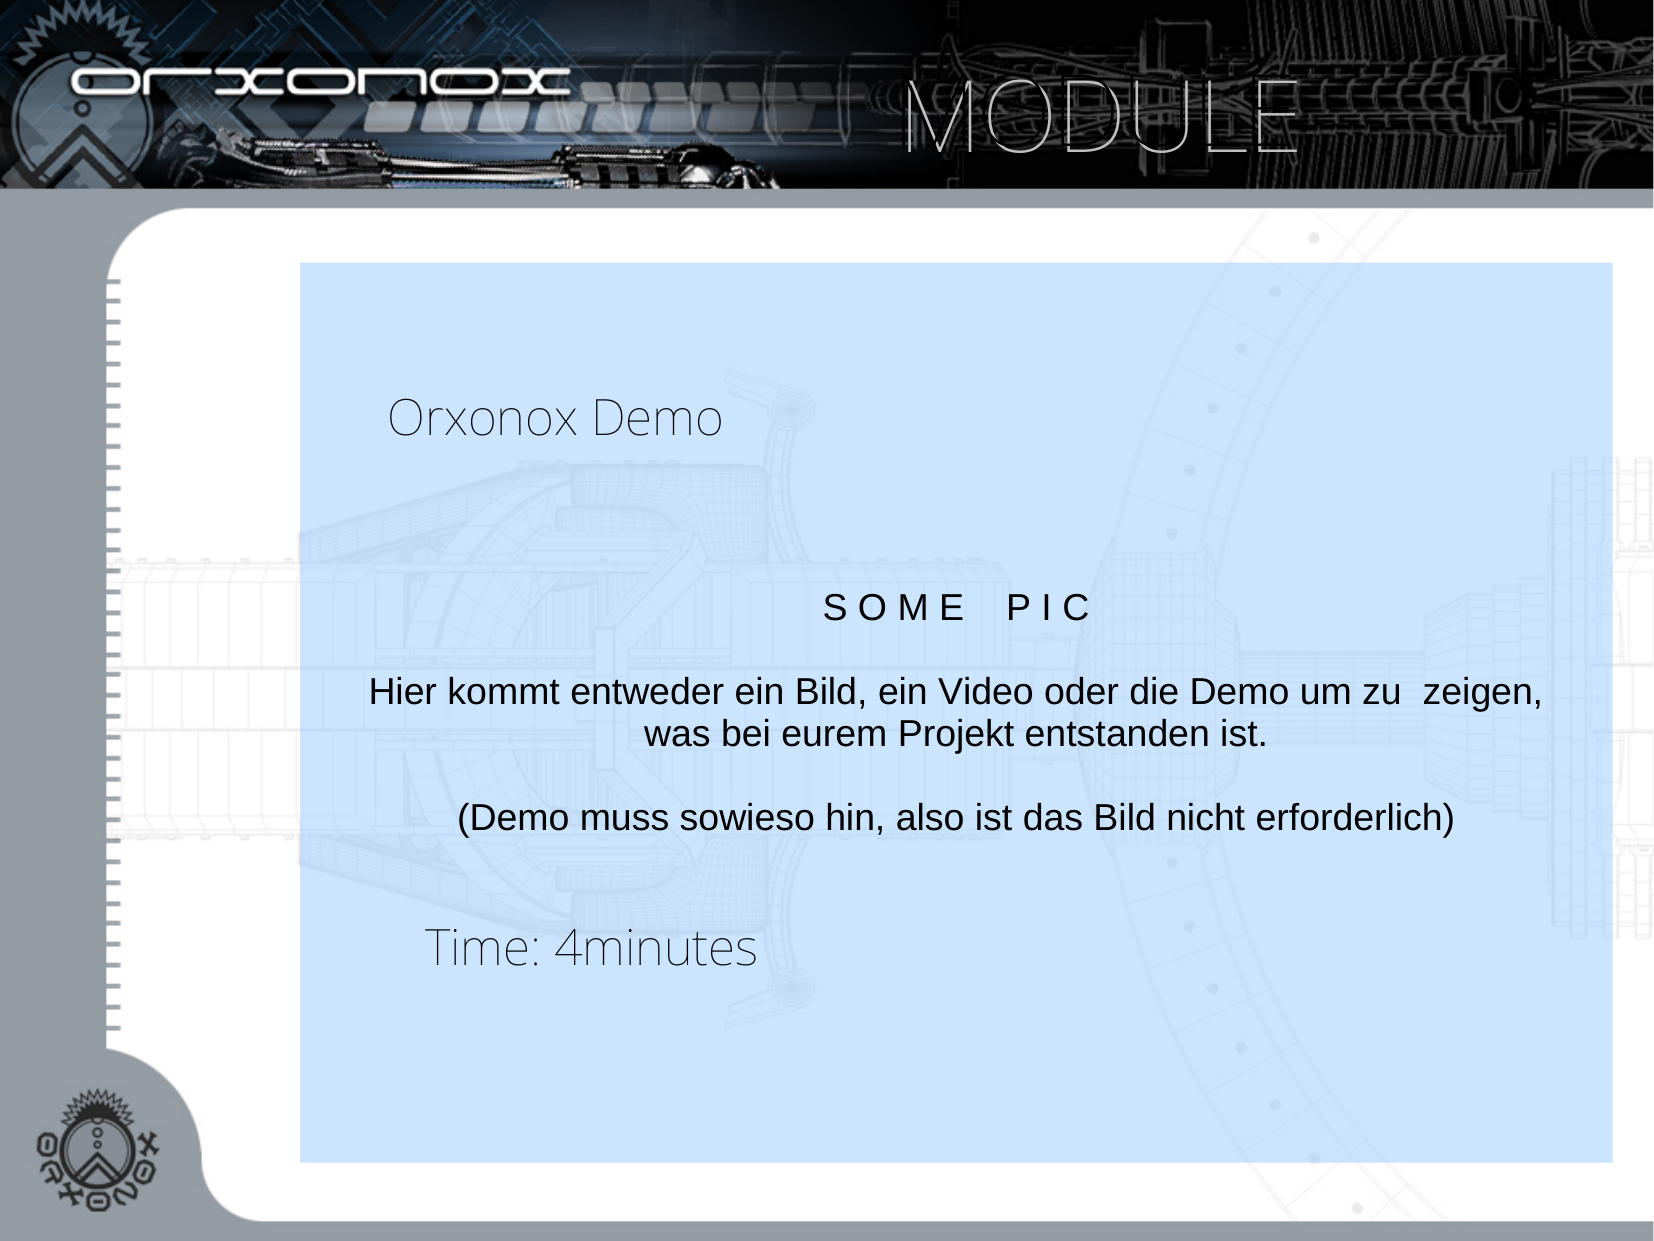

MODULE
S O M E P I C
Hier kommt entweder ein Bild, ein Video oder die Demo um zu zeigen,
was bei eurem Projekt entstanden ist.
(Demo muss sowieso hin, also ist das Bild nicht erforderlich)
Orxonox Demo
Time: 4minutes